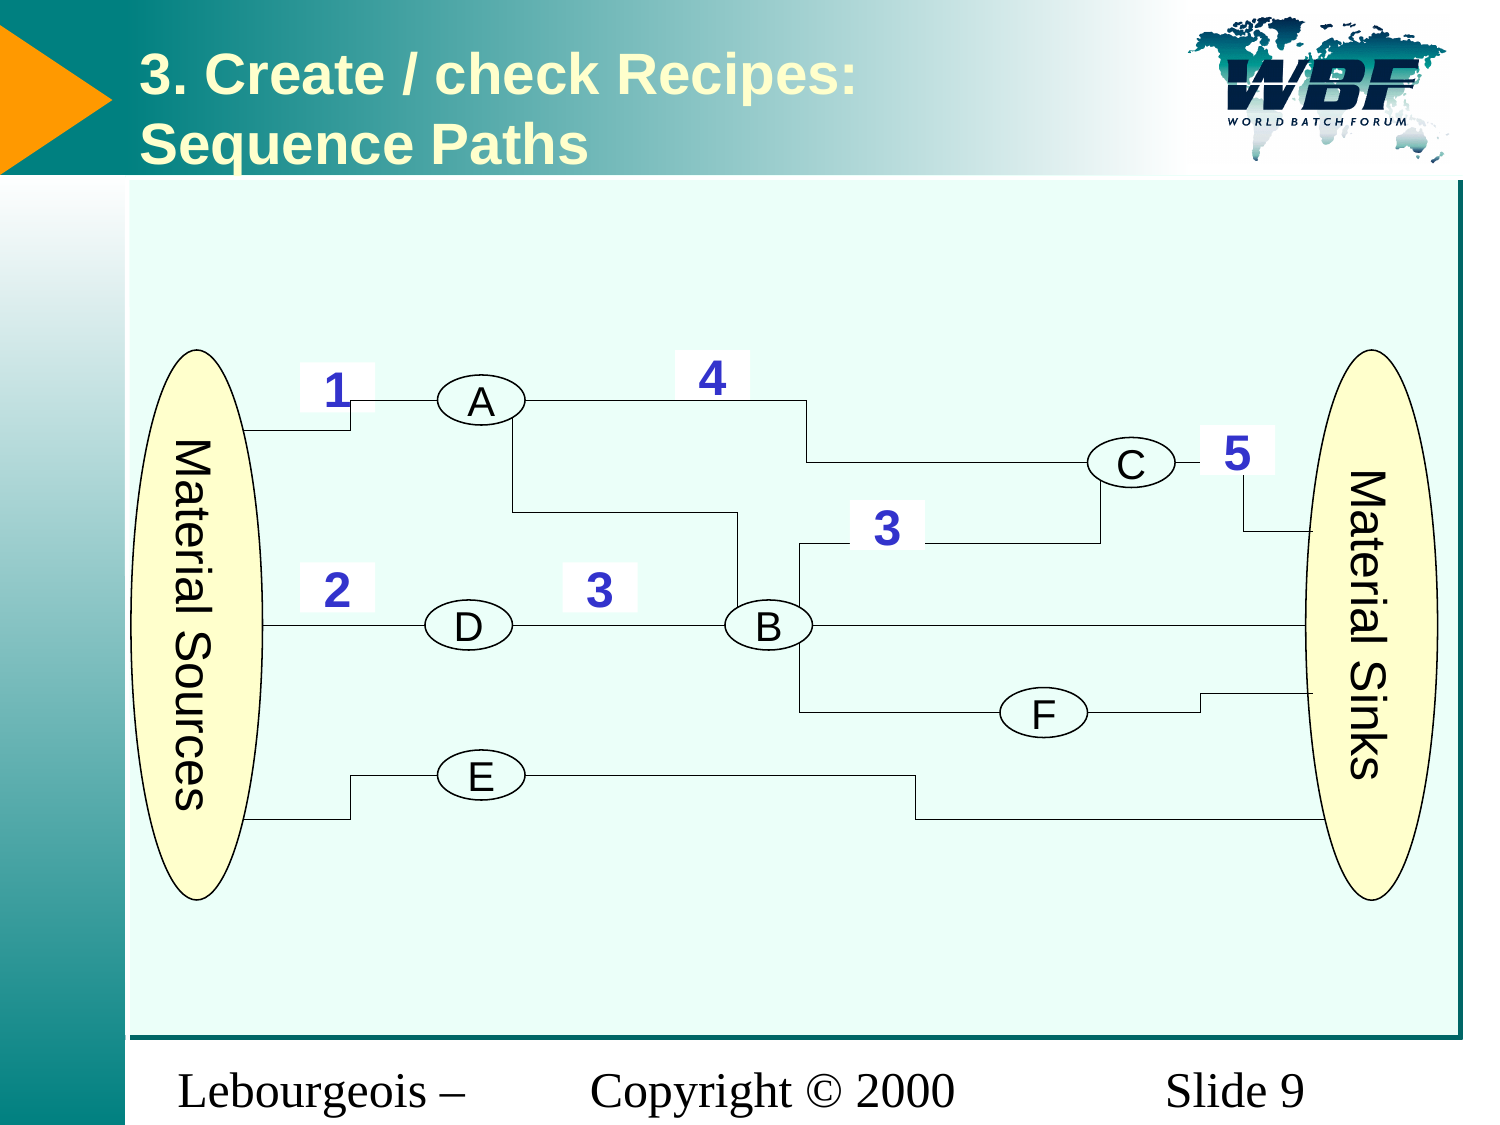

# 3. Create / check Recipes: Sequence Paths
Material Sources
4
Material Sinks
1
A
5
C
3
2
3
D
B
F
E
9